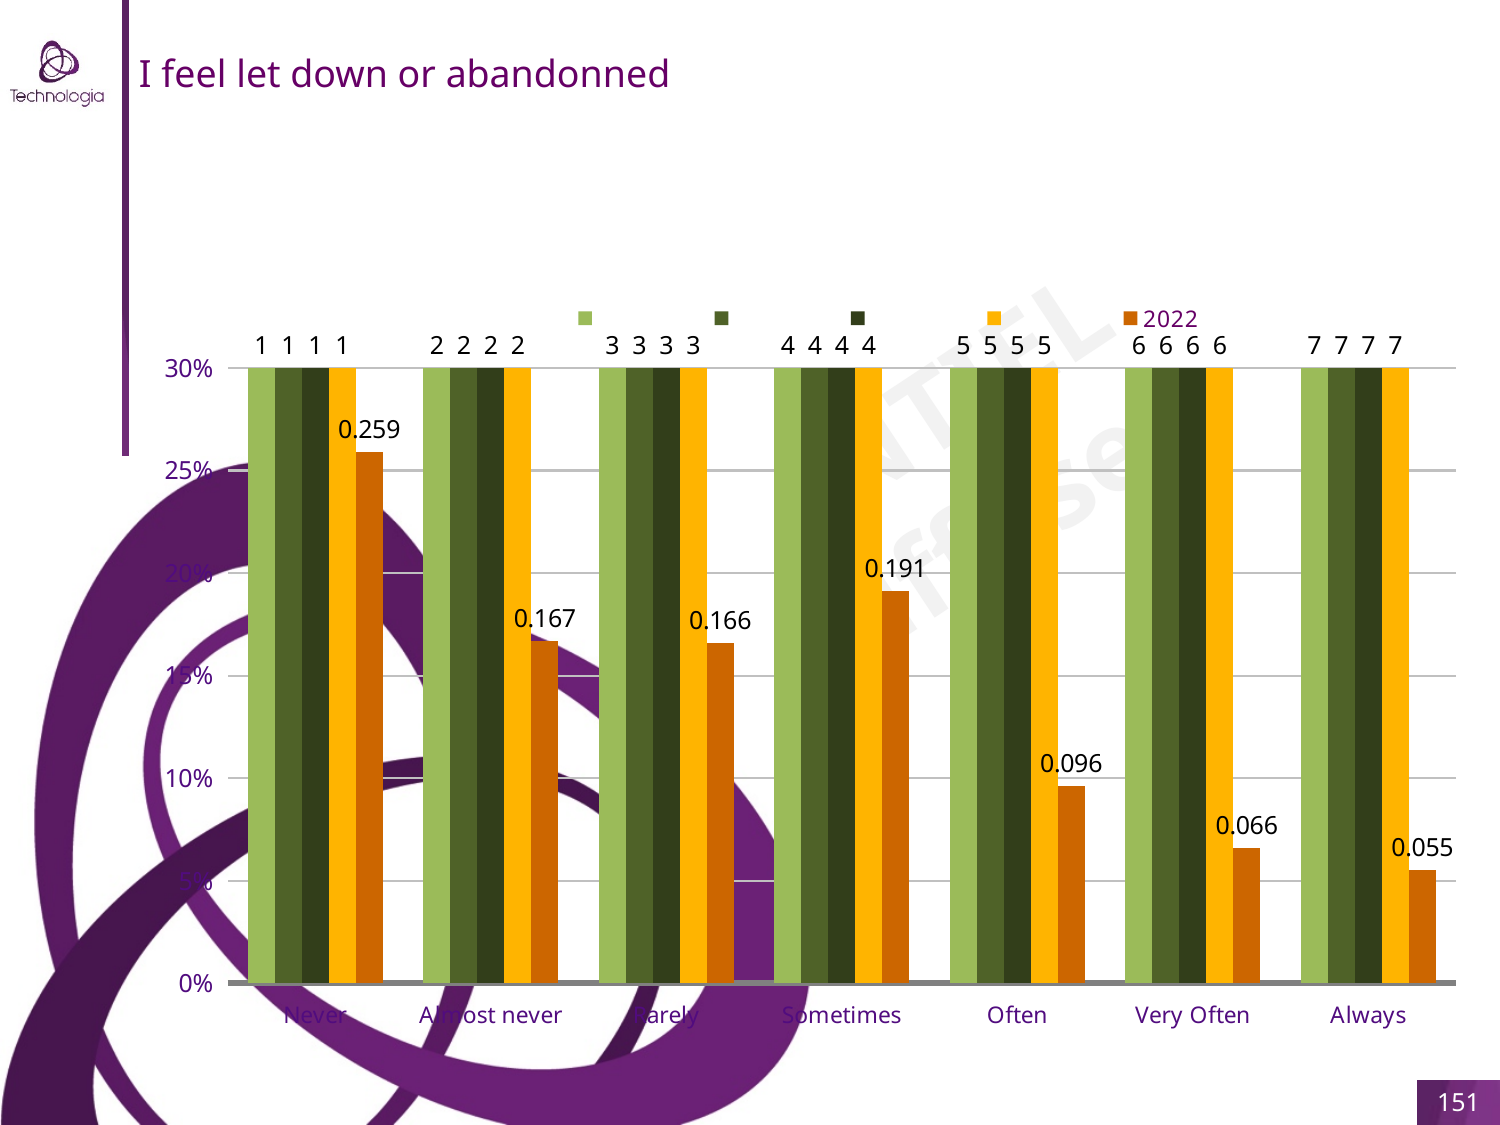

# I feel let down or abandonned
[unsupported chart]